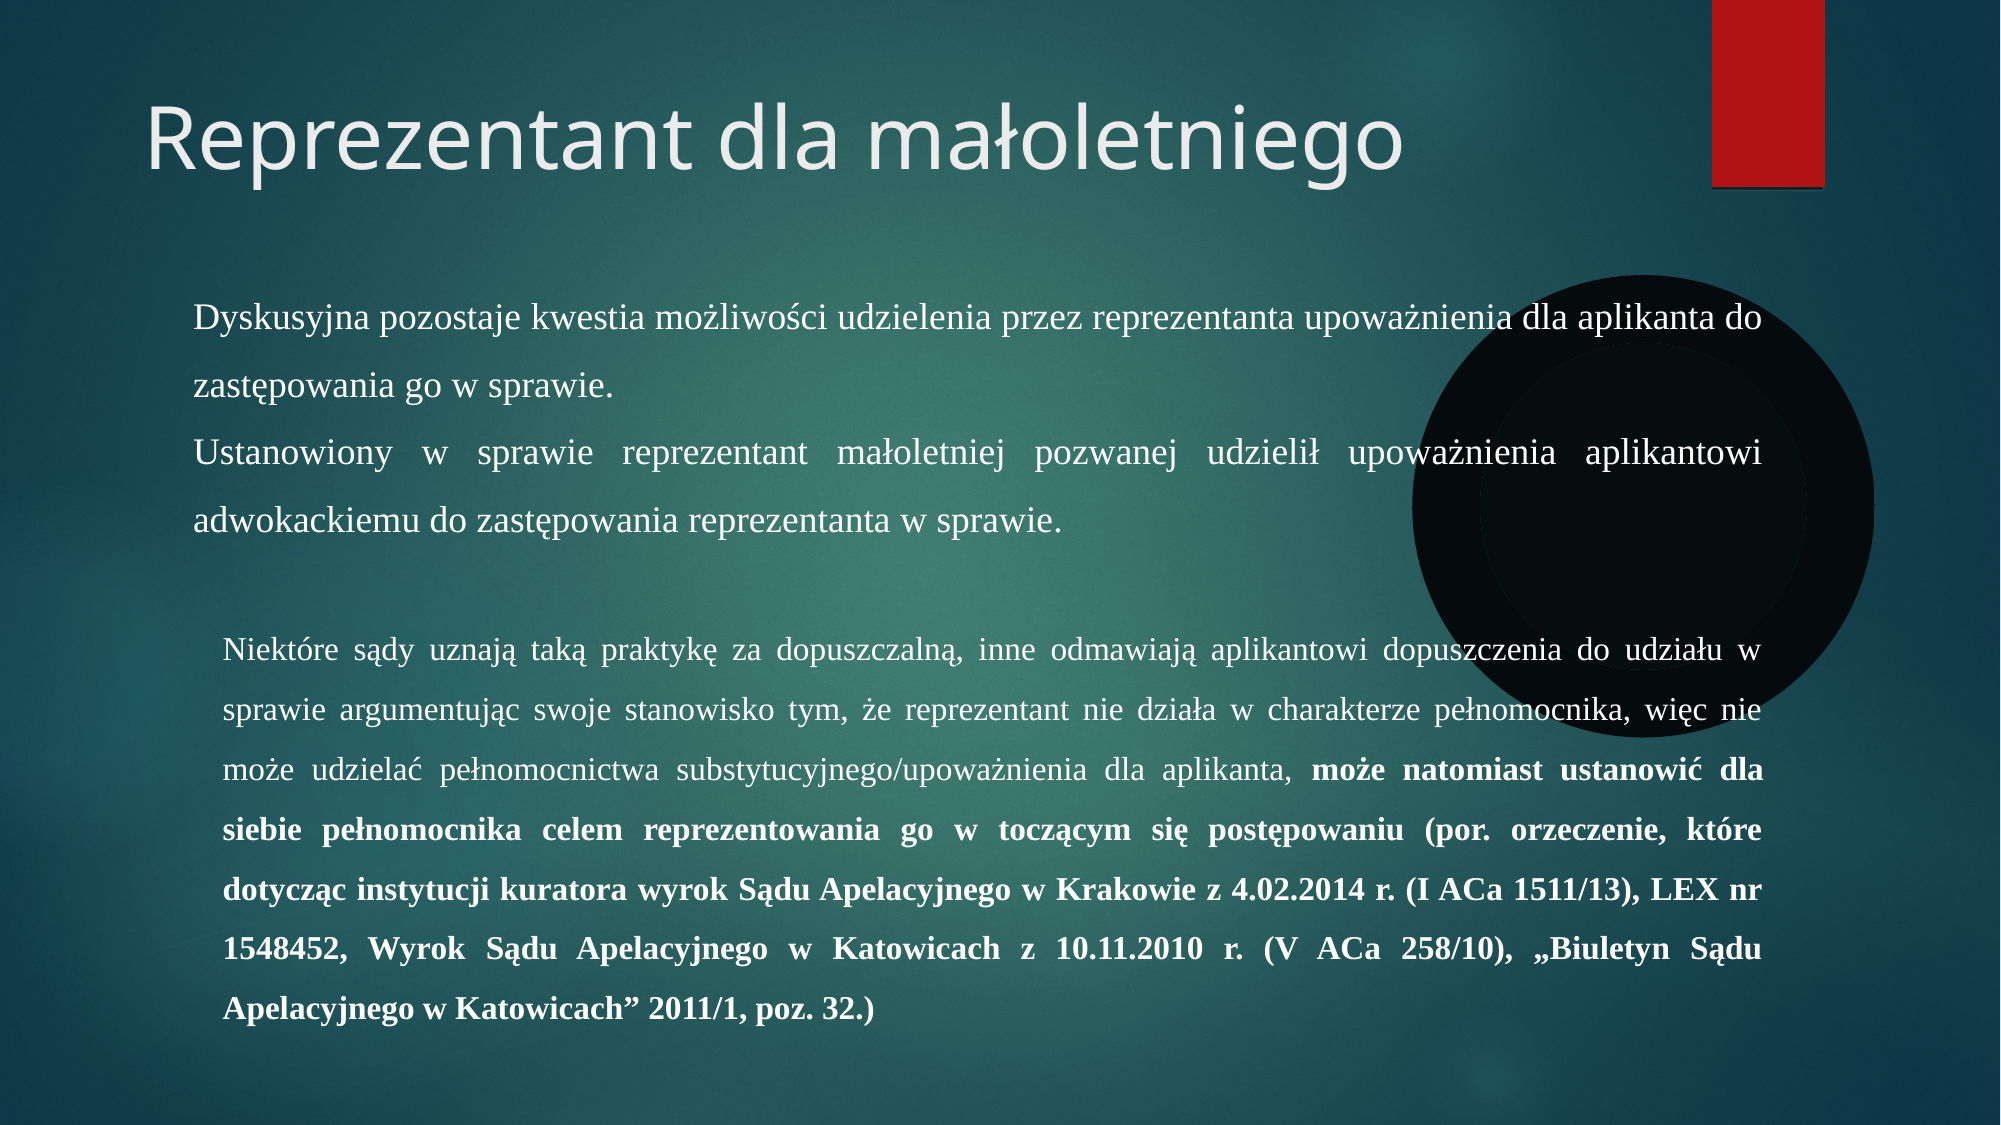

# Reprezentant dla małoletniego
Dyskusyjna pozostaje kwestia możliwości udzielenia przez reprezentanta upoważnienia dla aplikanta do zastępowania go w sprawie.
Ustanowiony w sprawie reprezentant małoletniej pozwanej udzielił upoważnienia aplikantowi adwokackiemu do zastępowania reprezentanta w sprawie.
Niektóre sądy uznają taką praktykę za dopuszczalną, inne odmawiają aplikantowi dopuszczenia do udziału w sprawie argumentując swoje stanowisko tym, że reprezentant nie działa w charakterze pełnomocnika, więc nie może udzielać pełnomocnictwa substytucyjnego/upoważnienia dla aplikanta, może natomiast ustanowić dla siebie pełnomocnika celem reprezentowania go w toczącym się postępowaniu (por. orzeczenie, które dotycząc instytucji kuratora wyrok Sądu Apelacyjnego w Krakowie z 4.02.2014 r. (I ACa 1511/13), LEX nr 1548452, Wyrok Sądu Apelacyjnego w Katowicach z 10.11.2010 r. (V ACa 258/10), „Biuletyn Sądu Apelacyjnego w Katowicach” 2011/1, poz. 32.)